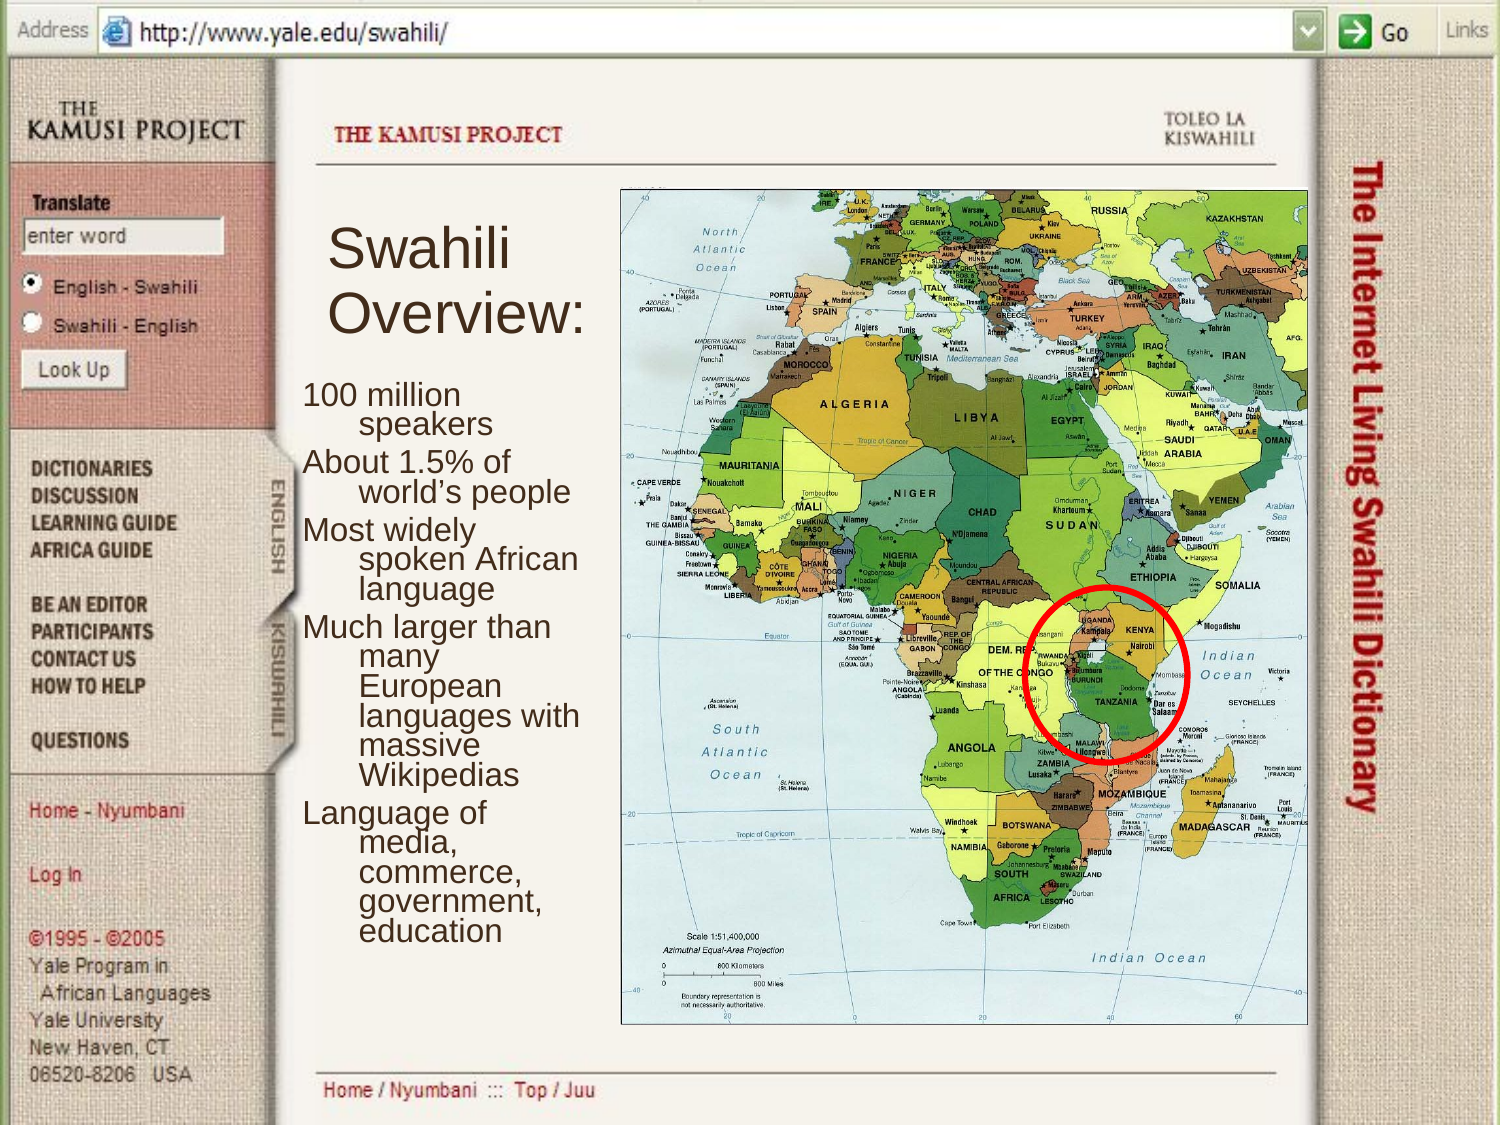

Swahili Overview:
# 100 million speakers
About 1.5% of world’s people
Most widely spoken African language
Much larger than many European languages with massive Wikipedias
Language of media, commerce, government, education